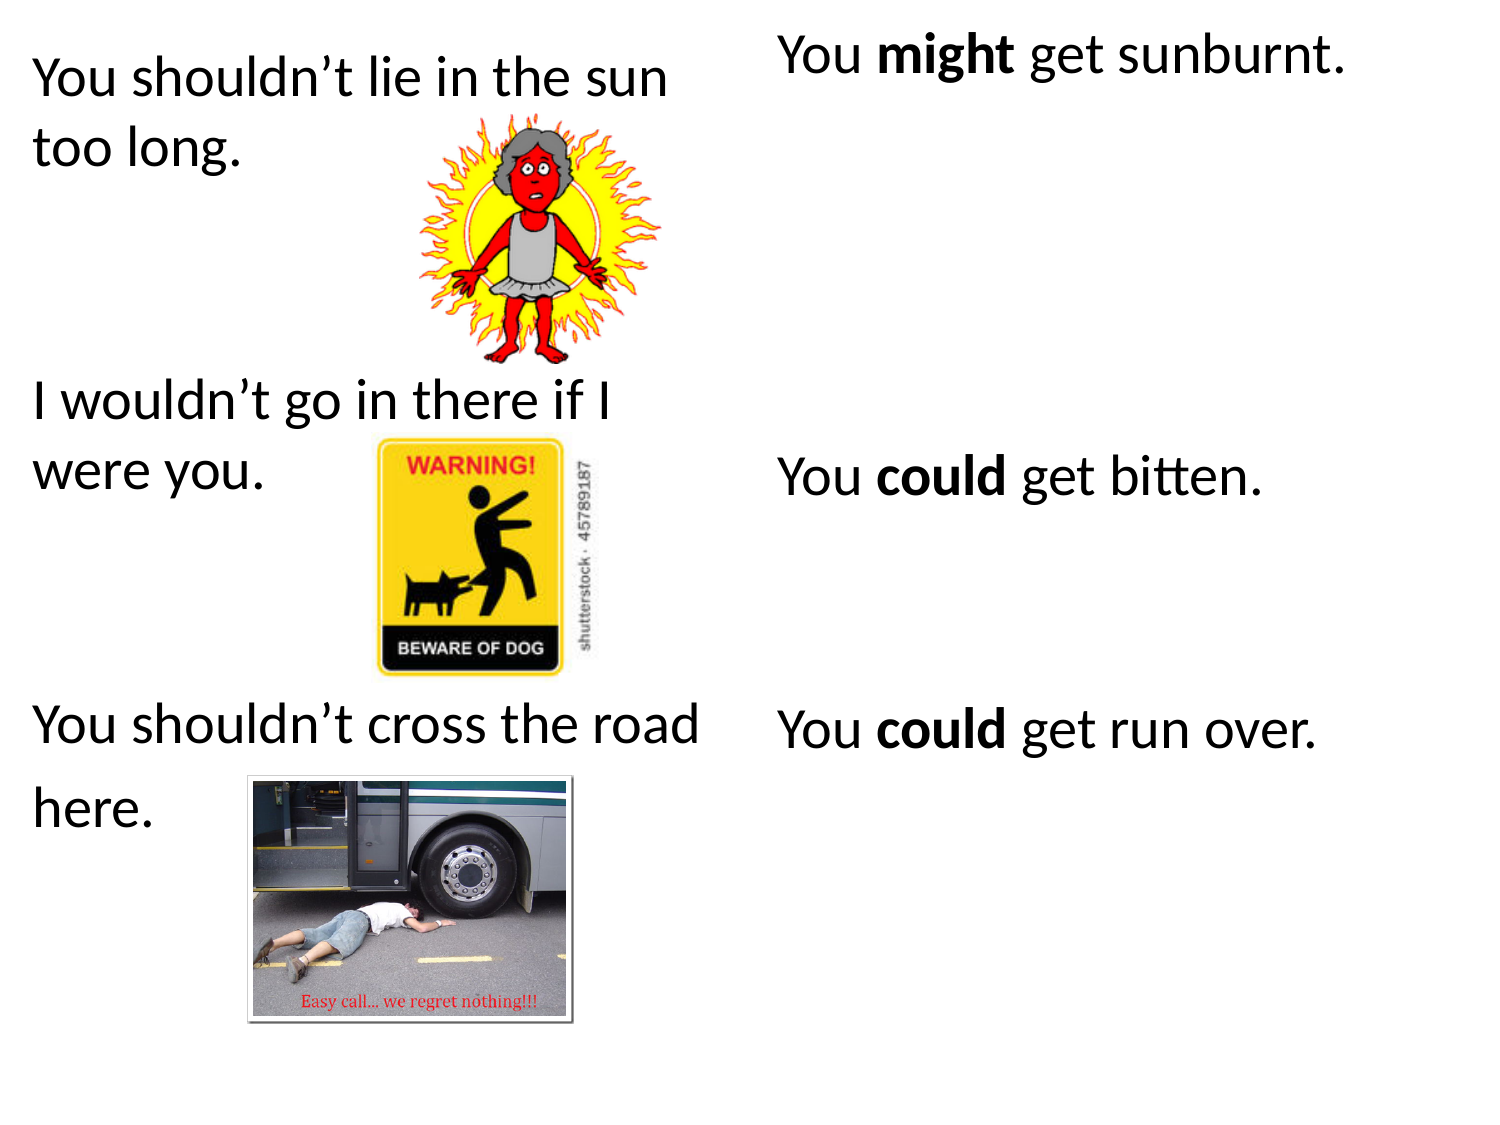

You might get sunburnt.
You could get bitten.
You could get run over.
# You shouldn’t lie in the sun too long.
I wouldn’t go in there if I were you.
You shouldn’t cross the road
here.